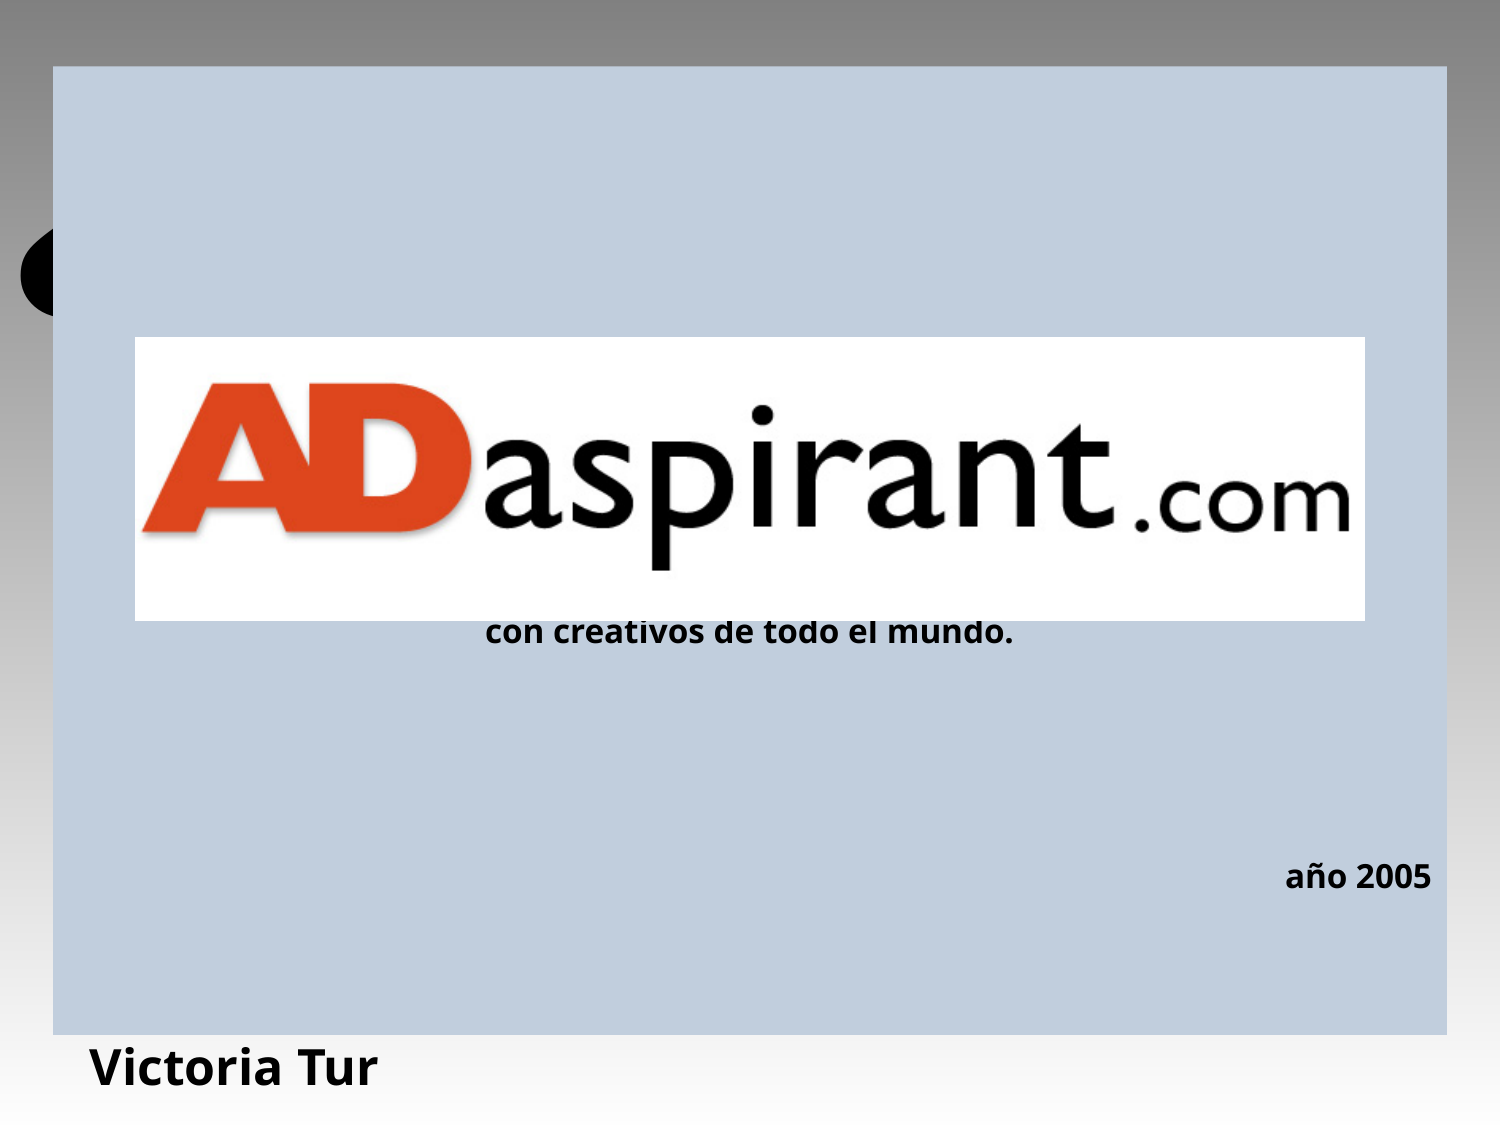

# El portal que une los estudiantes de publicidad y diseño
con creativos de todo el mundo.
año 2005